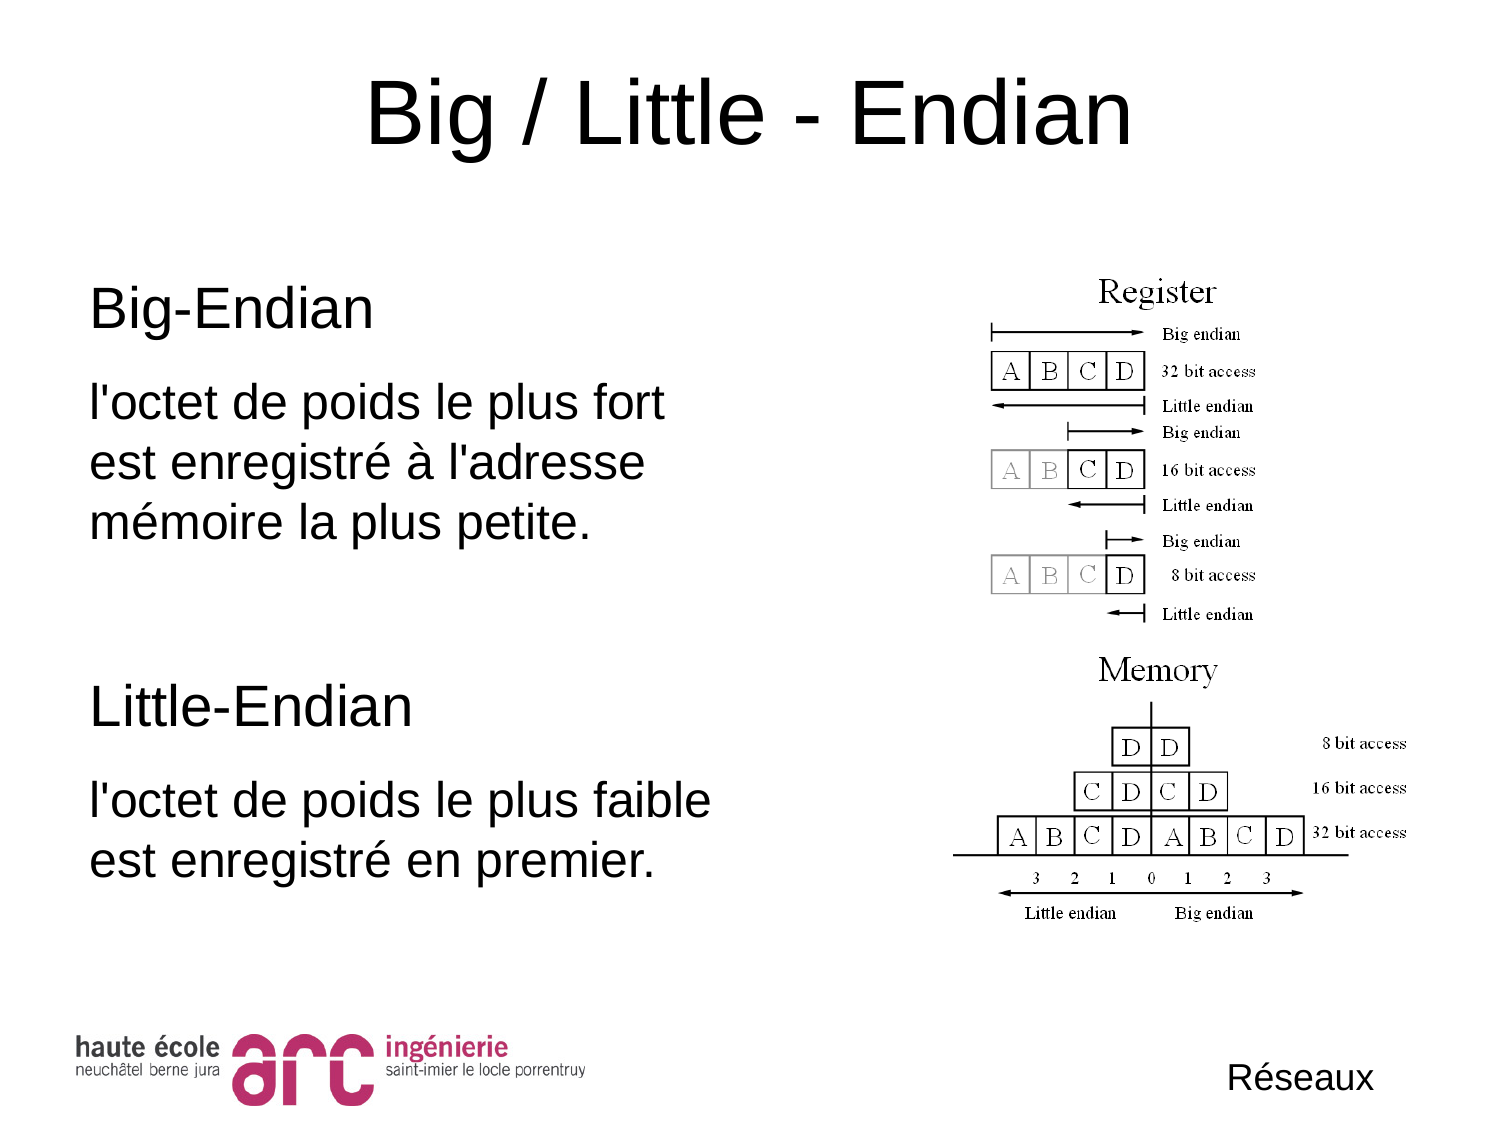

# Big / Little - Endian
Big-Endian
l'octet de poids le plus fort est enregistré à l'adresse mémoire la plus petite.
Little-Endian
l'octet de poids le plus faible est enregistré en premier.